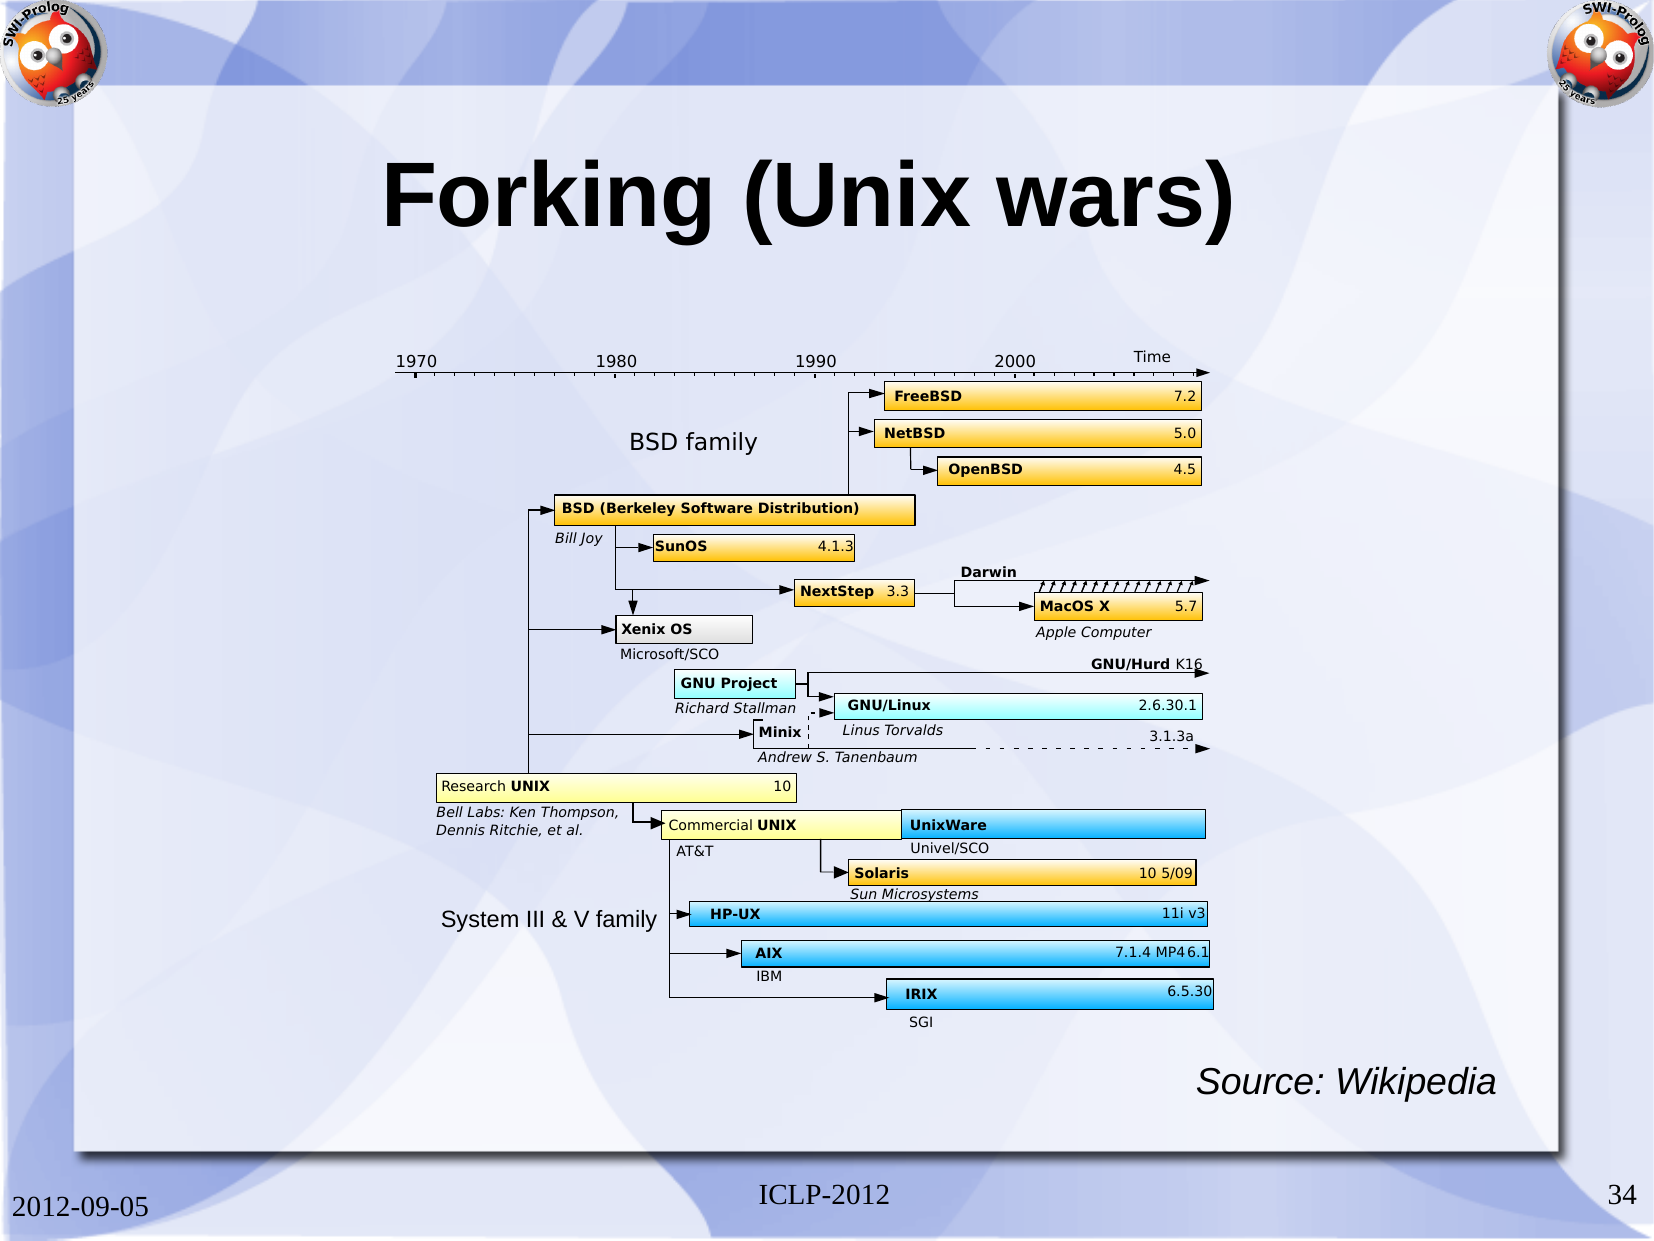

# Forking (Unix wars)
Source: Wikipedia
ICLP-2012
34
2012-09-05